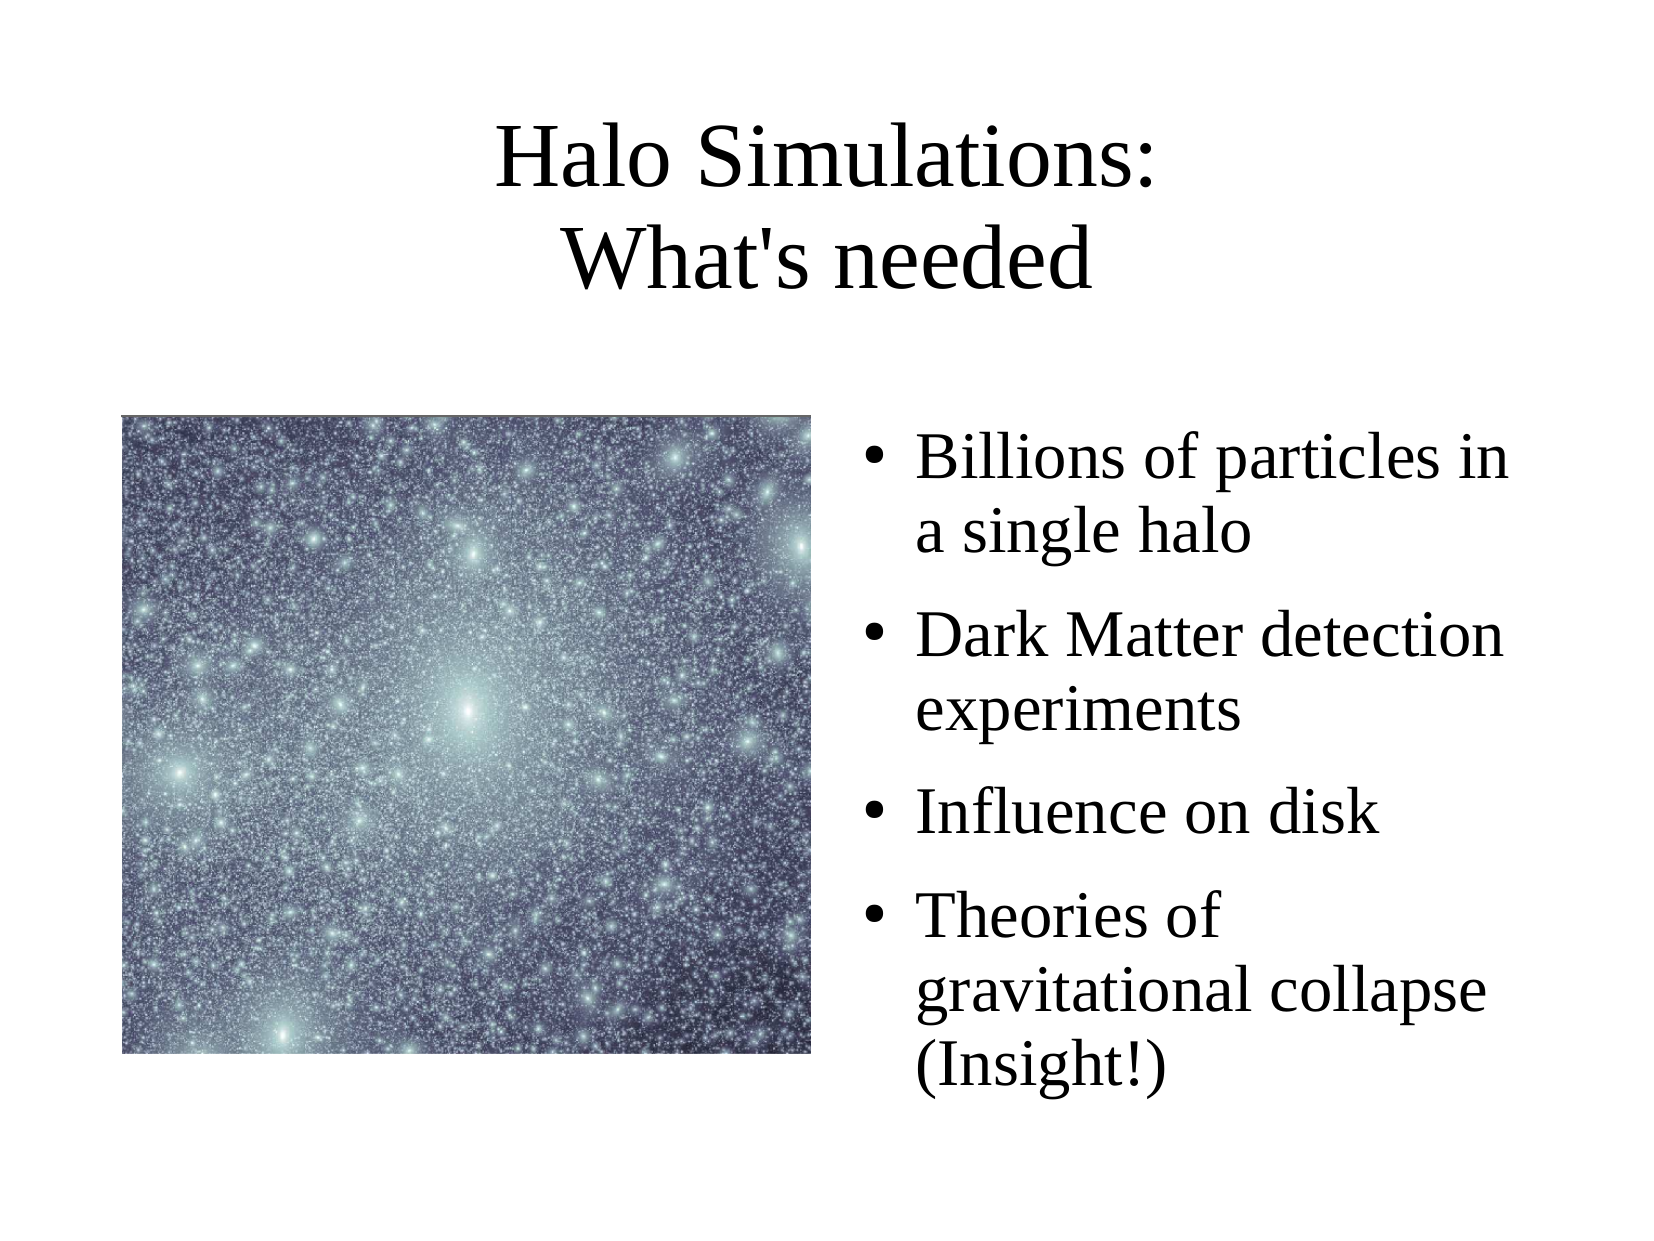

# Halo Simulations: What's needed
Billions of particles in a single halo
Dark Matter detection experiments
Influence on disk
Theories of gravitational collapse (Insight!)